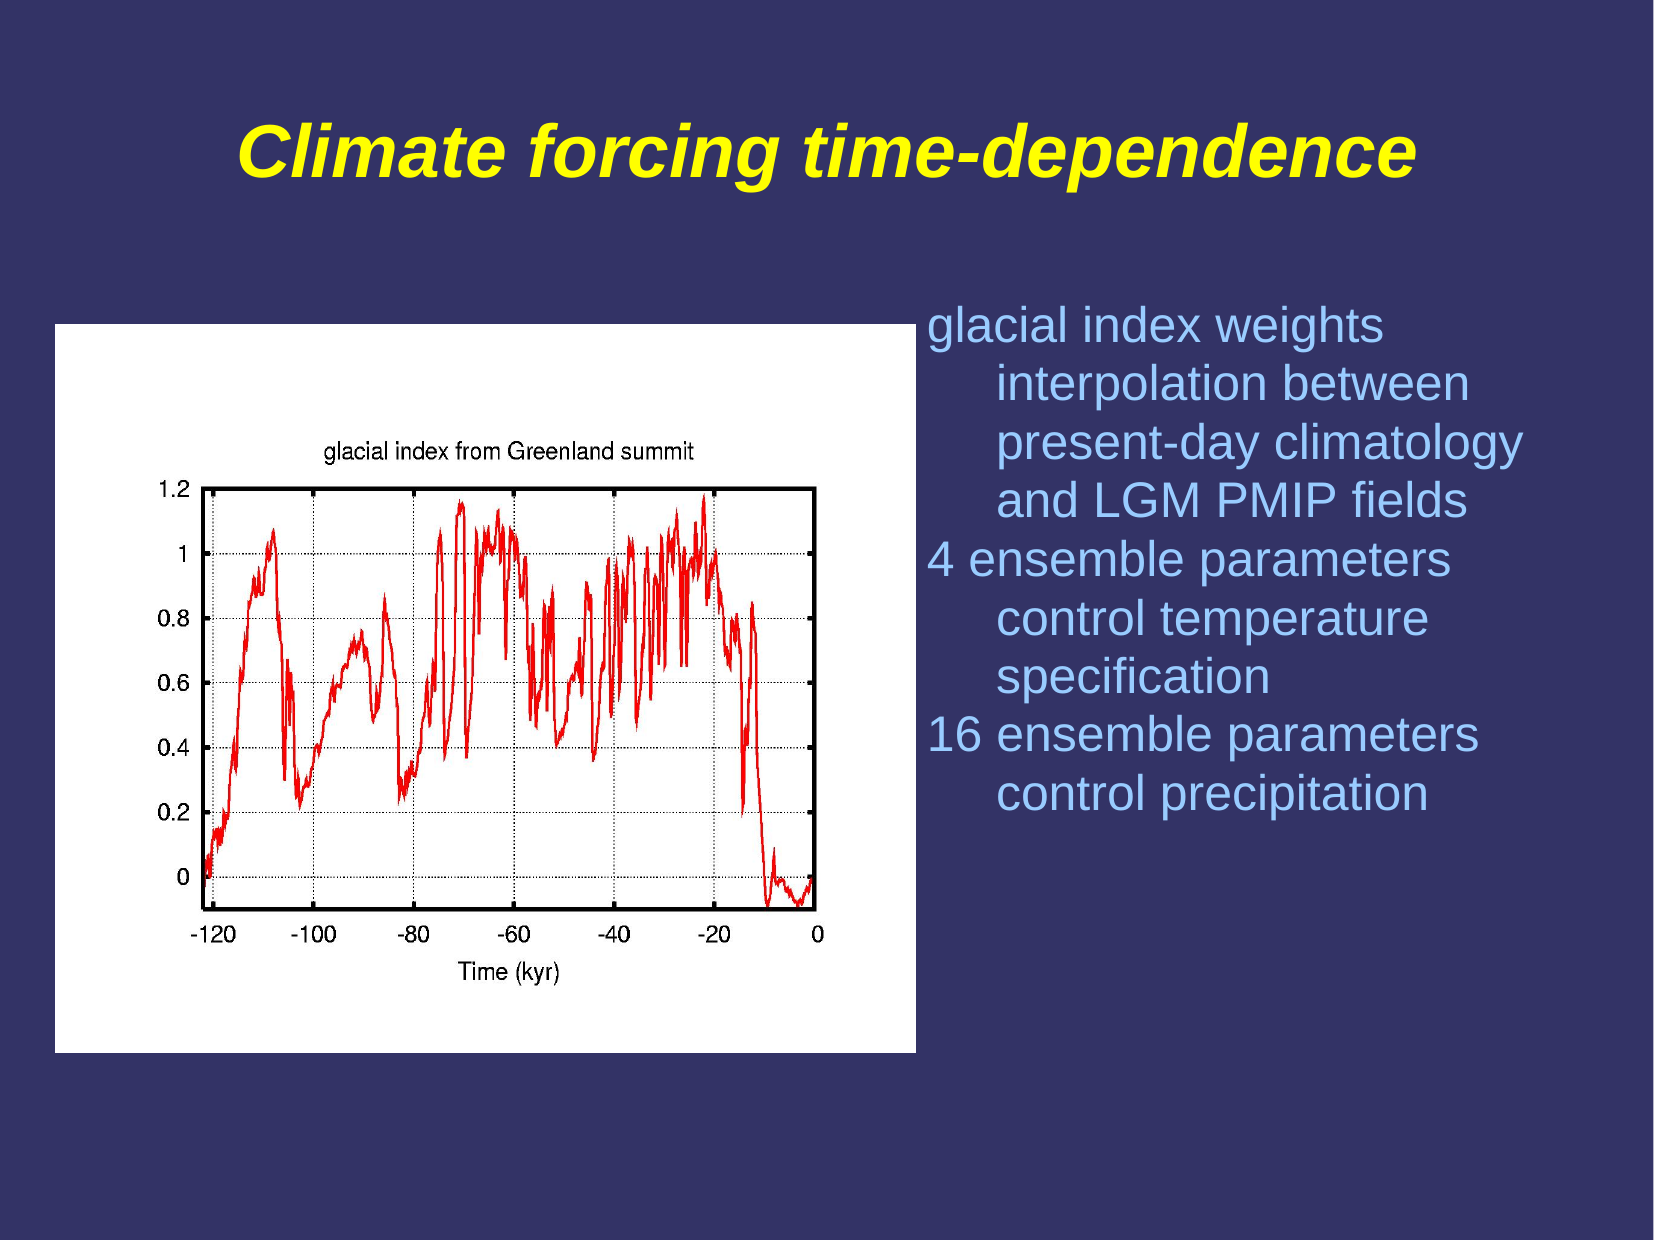

# Climate forcing time-dependence
glacial index weights interpolation between present-day climatology and LGM PMIP fields
4 ensemble parameters control temperature specification
16 ensemble parameters control precipitation